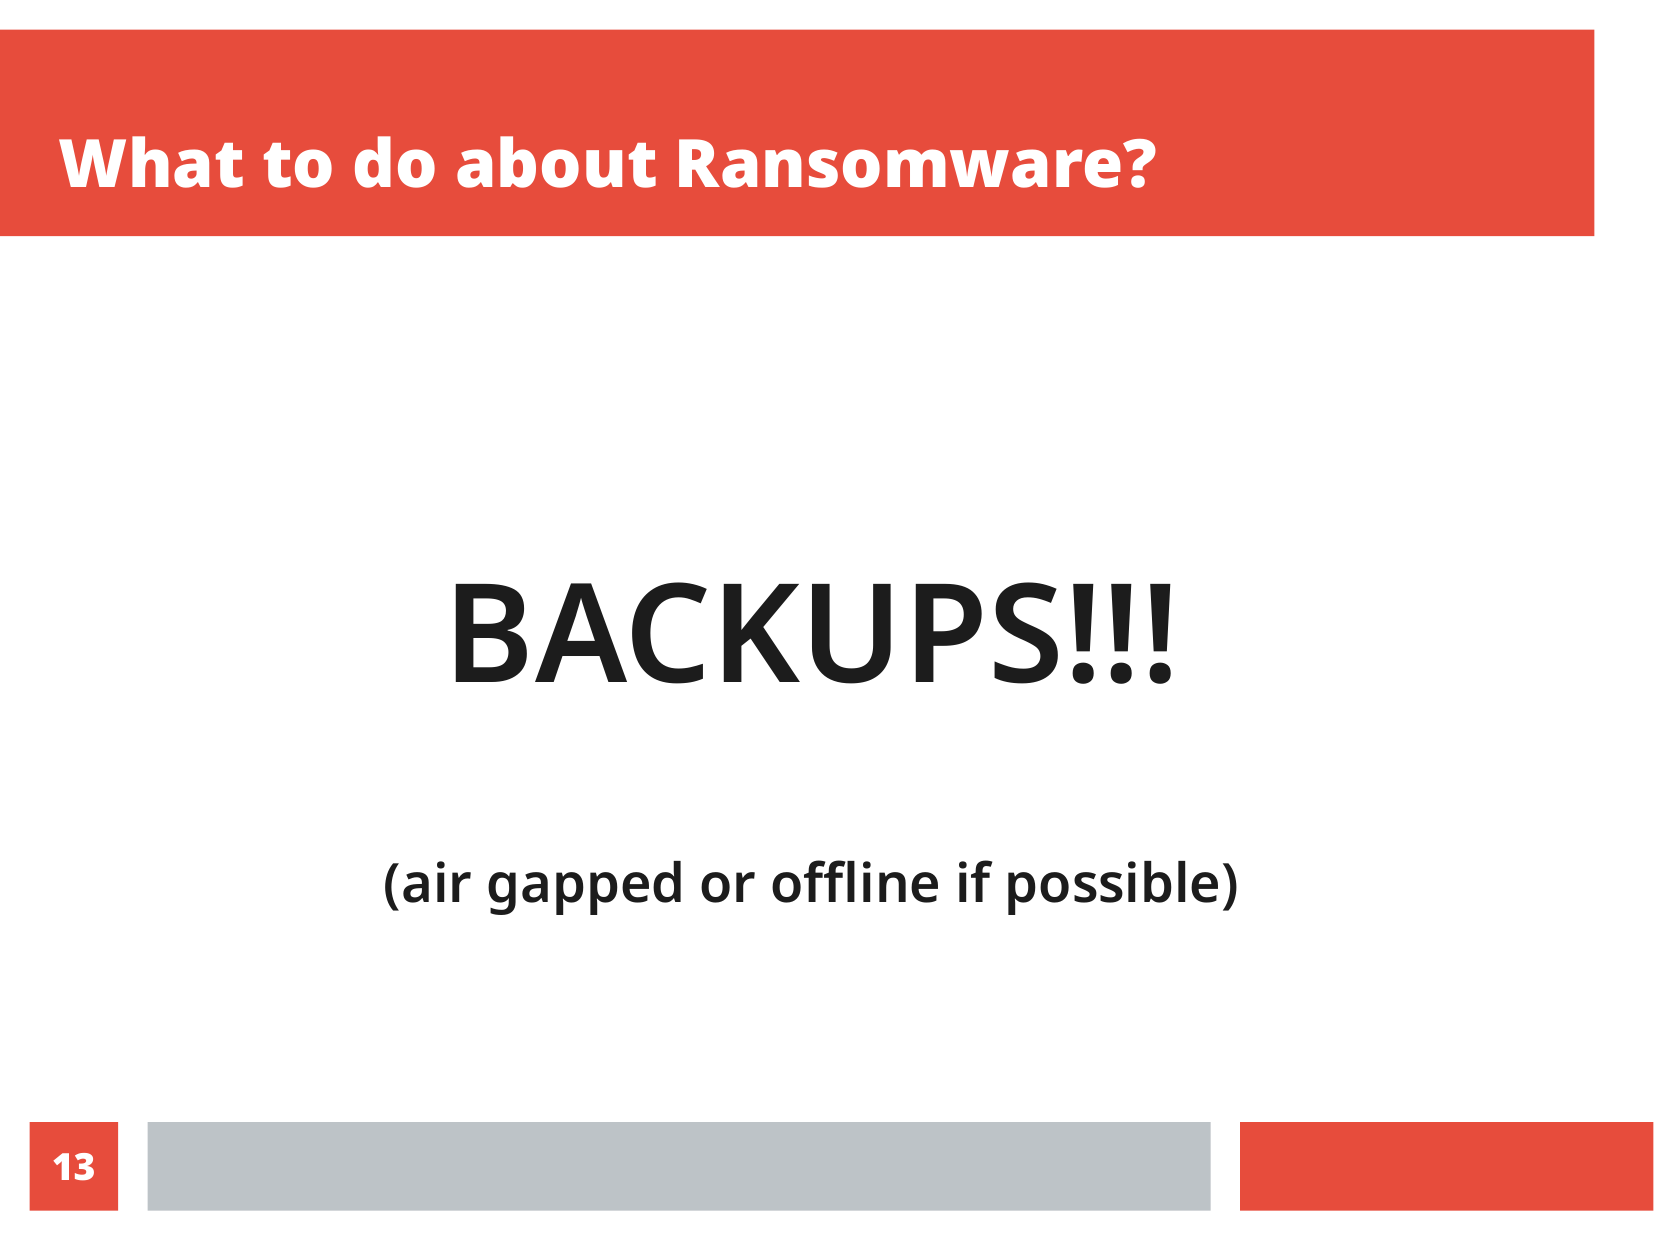

# What to do about Ransomware?
BACKUPS!!!
(air gapped or offline if possible)
13